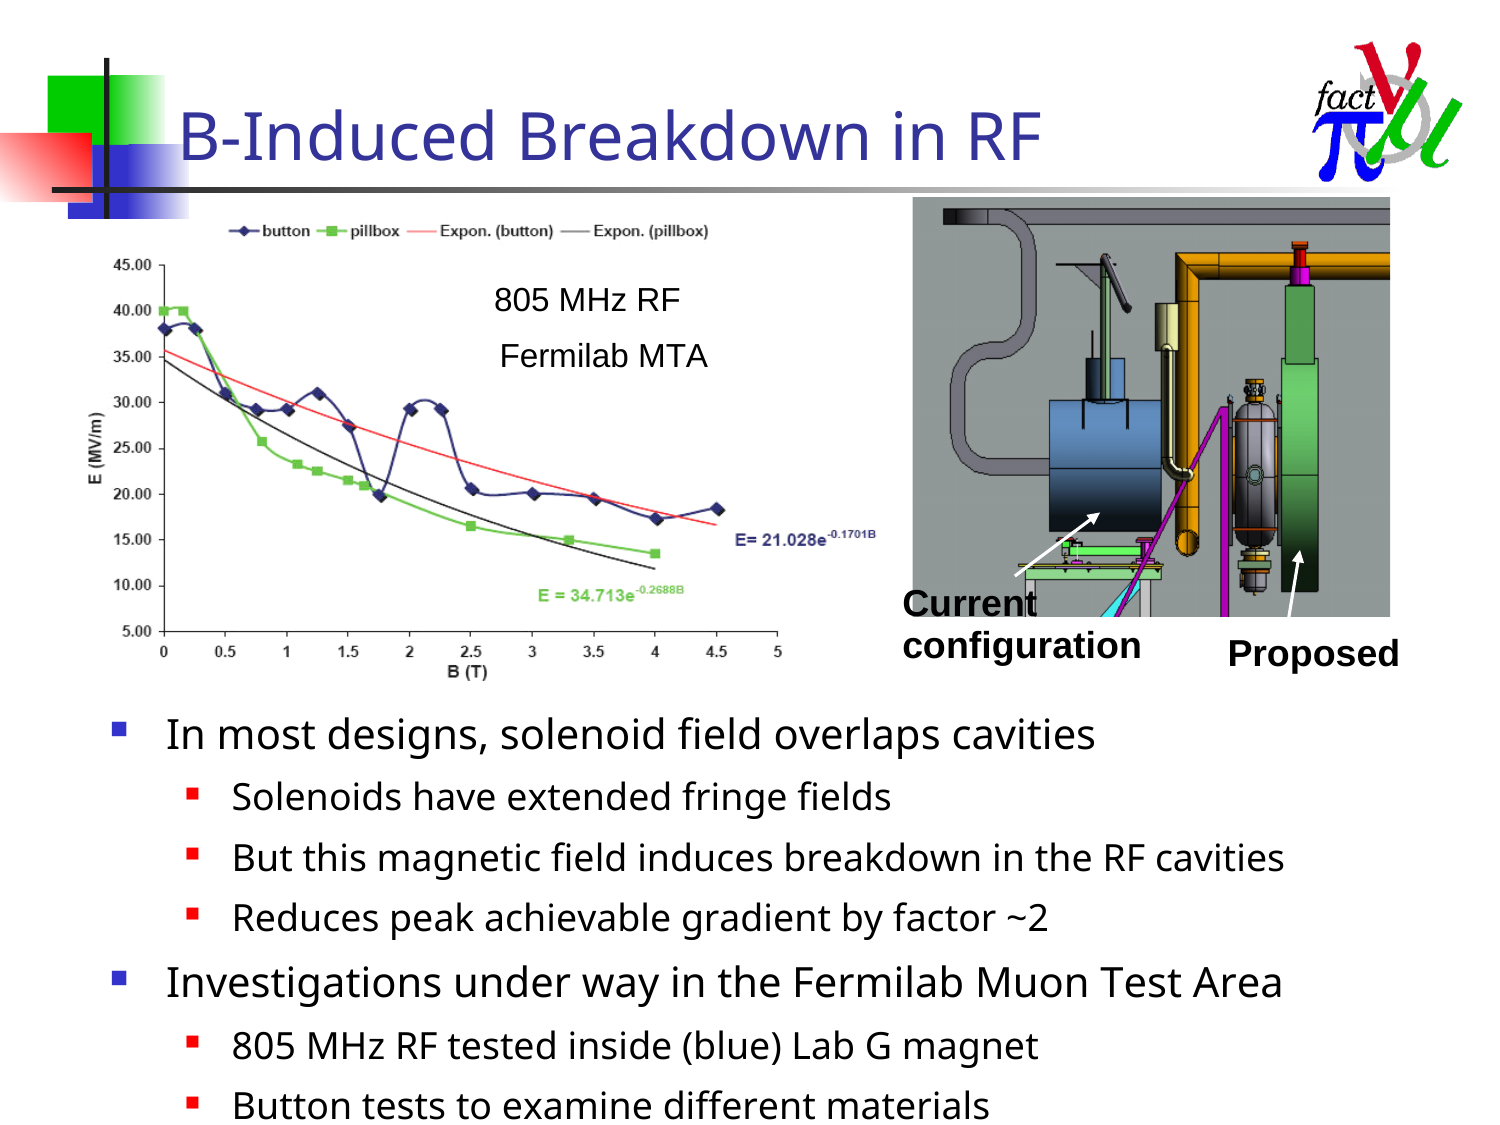

B-Induced Breakdown in RF
805 MHz RF
Fermilab MTA
Current
configuration
Proposed
# In most designs, solenoid field overlaps cavities
Solenoids have extended fringe fields
But this magnetic field induces breakdown in the RF cavities
Reduces peak achievable gradient by factor ~2
Investigations under way in the Fermilab Muon Test Area
805 MHz RF tested inside (blue) Lab G magnet
Button tests to examine different materials